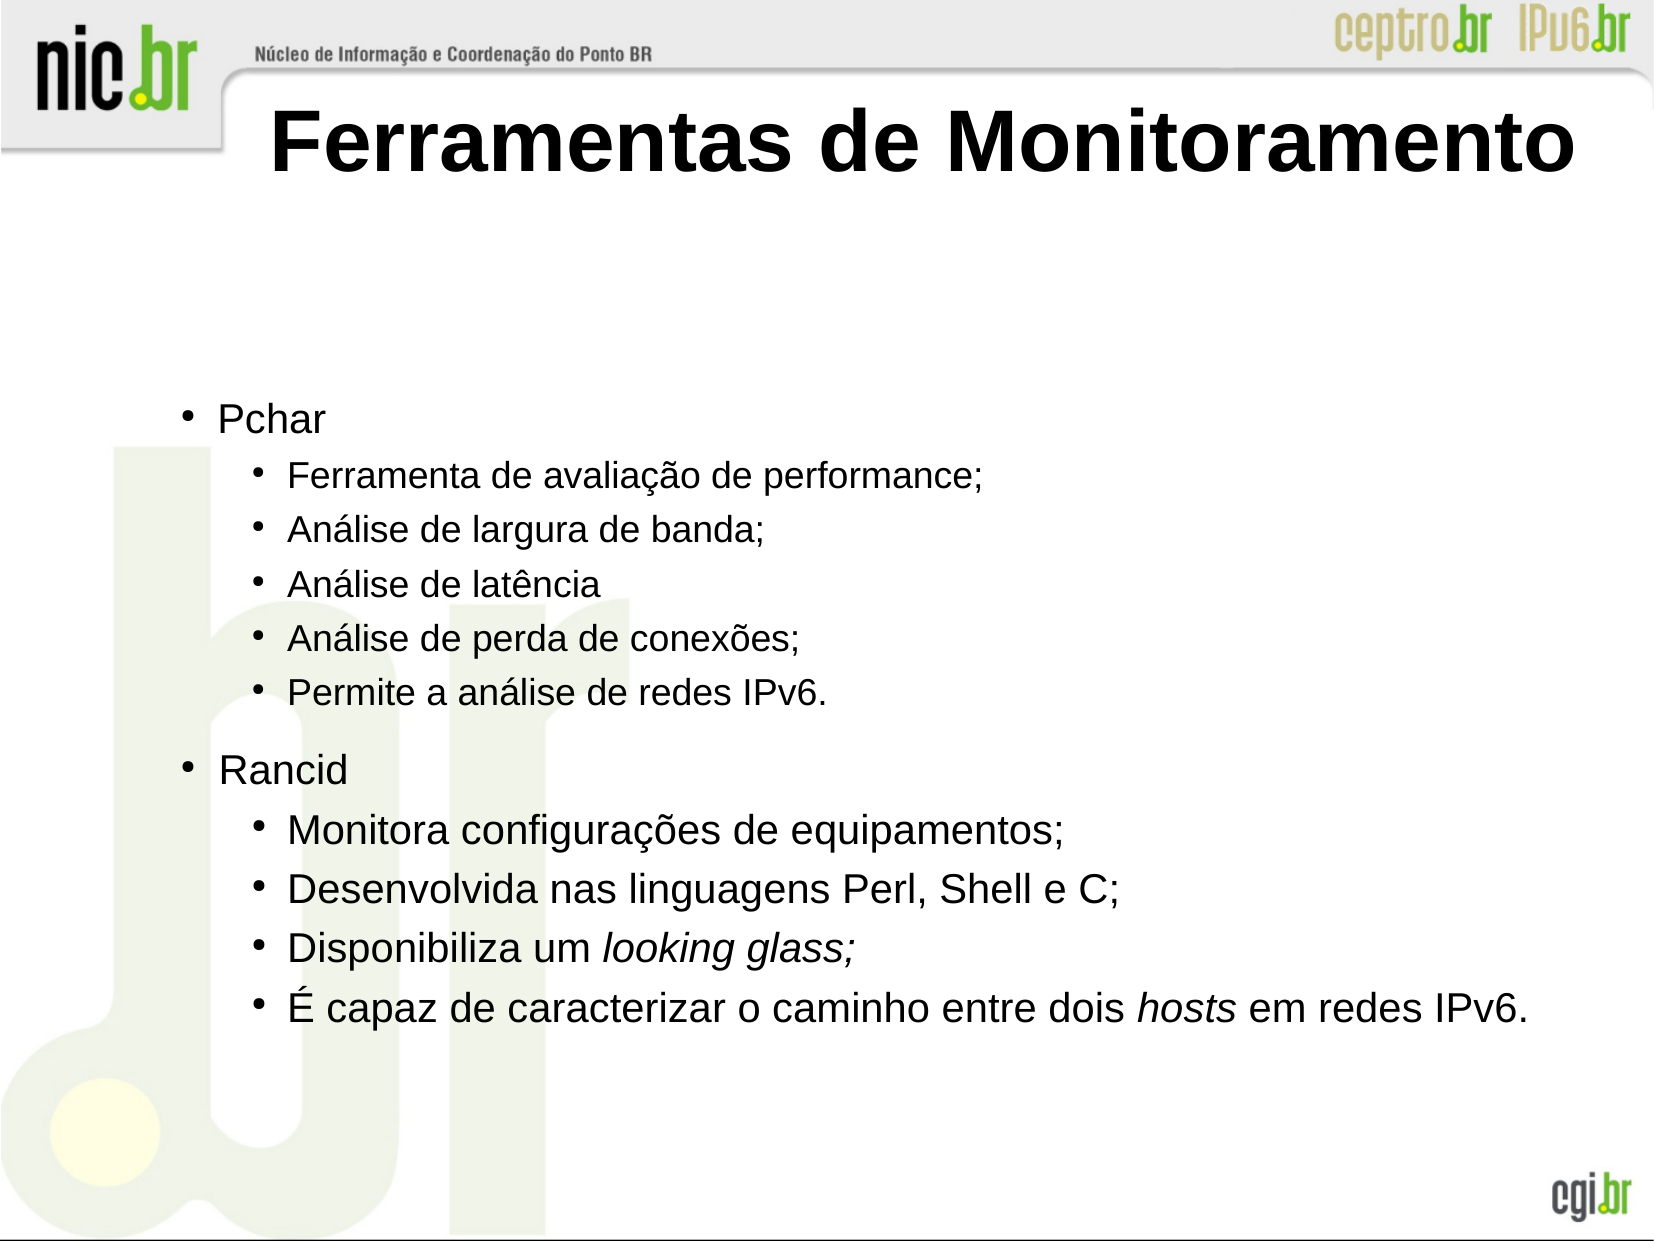

Ferramentas de Monitoramento
Pchar
Ferramenta de avaliação de performance;
Análise de largura de banda;
Análise de latência
Análise de perda de conexões;
Permite a análise de redes IPv6.
 Rancid
Monitora configurações de equipamentos;
Desenvolvida nas linguagens Perl, Shell e C;
Disponibiliza um looking glass;
É capaz de caracterizar o caminho entre dois hosts em redes IPv6.